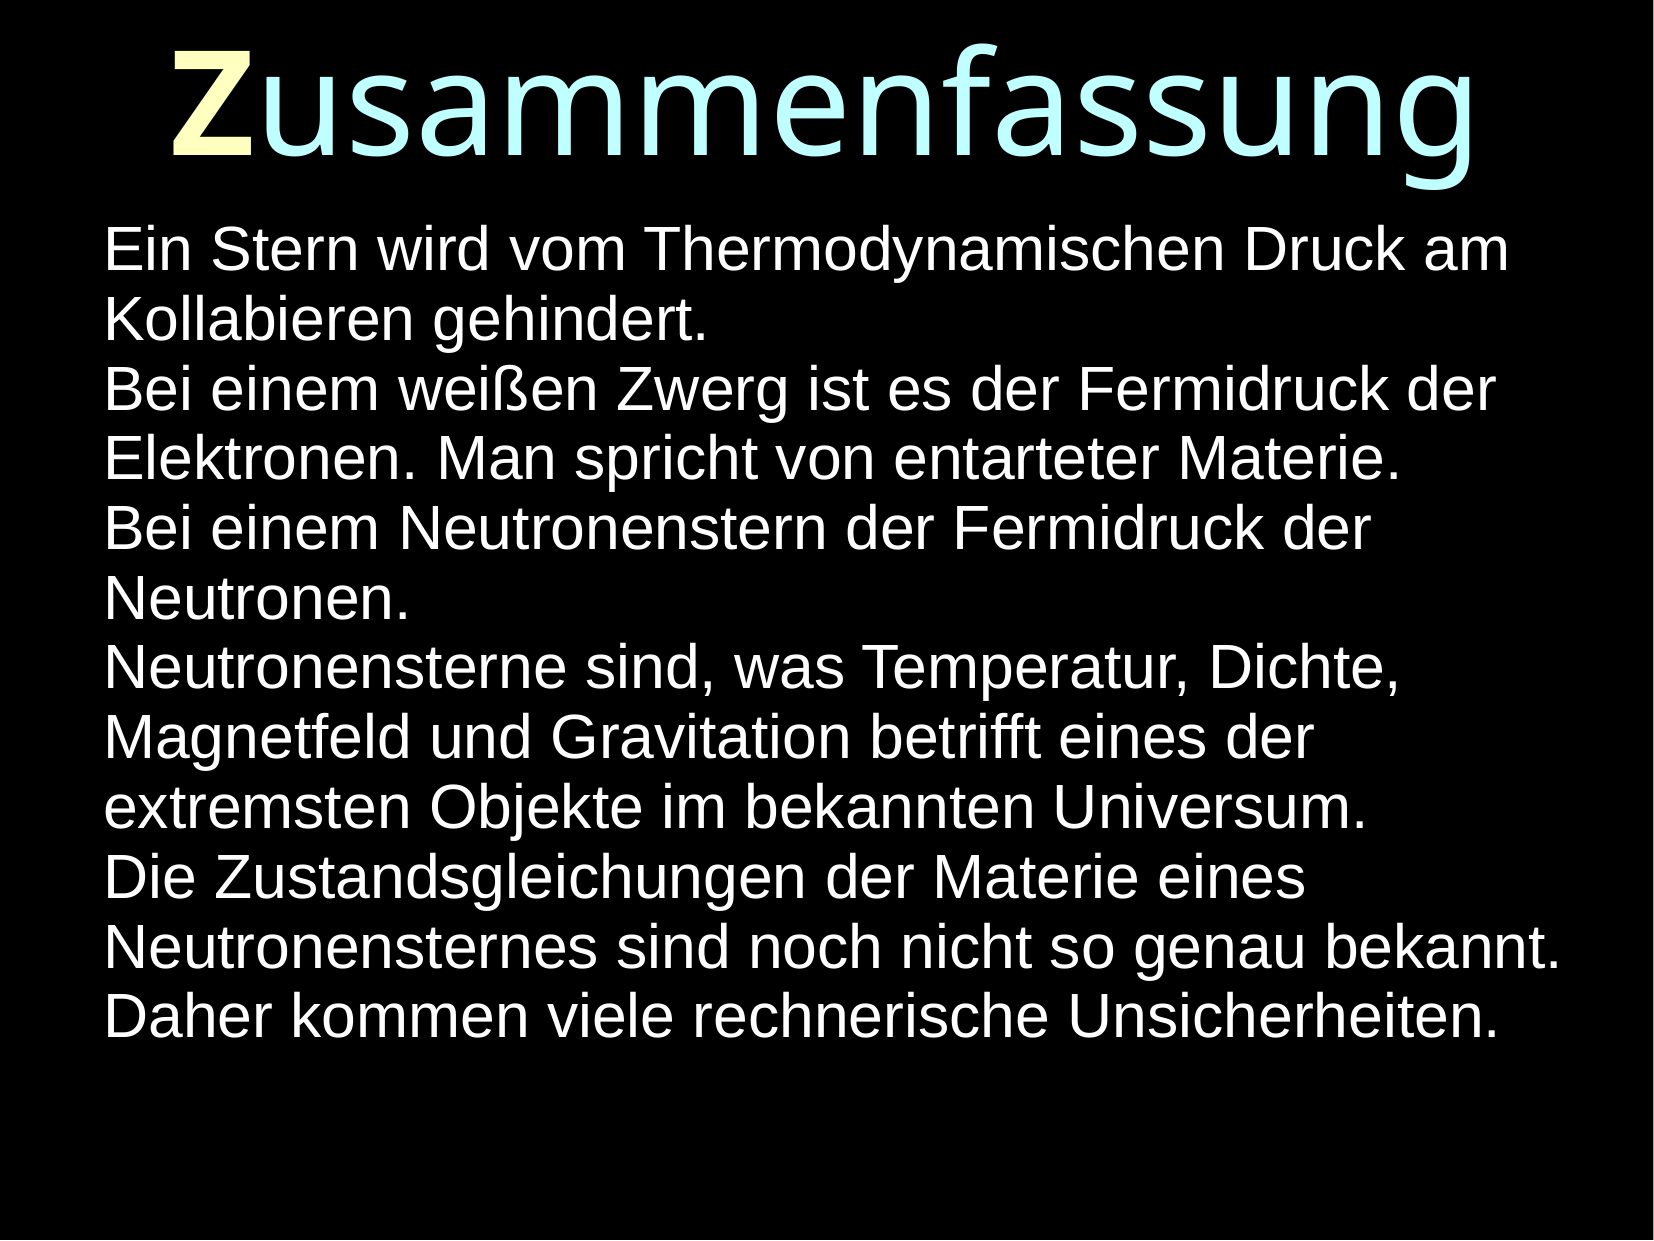

# Zusammenfassung
Ein Stern wird vom Thermodynamischen Druck am Kollabieren gehindert.
Bei einem weißen Zwerg ist es der Fermidruck der Elektronen. Man spricht von entarteter Materie.
Bei einem Neutronenstern der Fermidruck der Neutronen.
Neutronensterne sind, was Temperatur, Dichte, Magnetfeld und Gravitation betrifft eines der extremsten Objekte im bekannten Universum.
Die Zustandsgleichungen der Materie eines Neutronensternes sind noch nicht so genau bekannt. Daher kommen viele rechnerische Unsicherheiten.